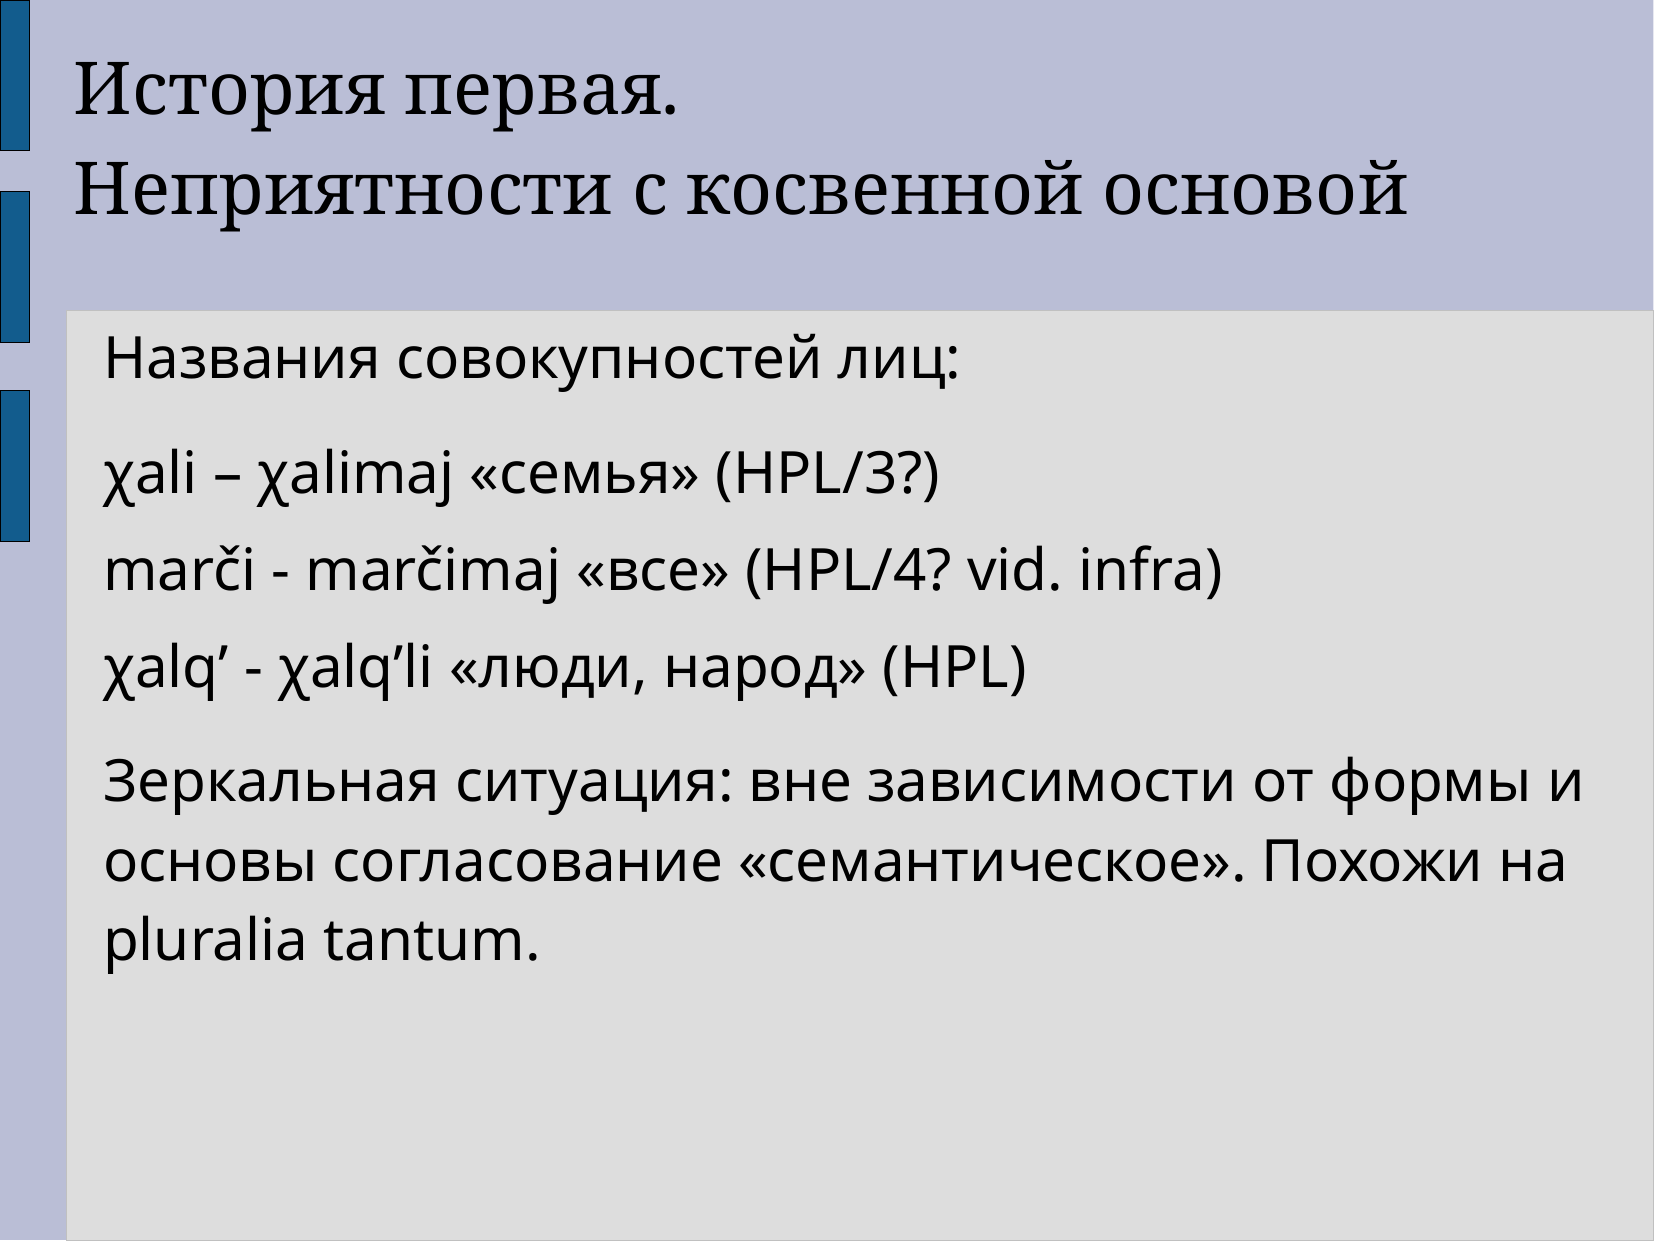

История первая.
Неприятности с косвенной основой
Названия совокупностей лиц:
χali – χalimaj «семья» (HPL/3?)
marči - marčimaj «все» (HPL/4? vid. infra)
χalqʼ - χalqʼli «люди, народ» (HPL)
Зеркальная ситуация: вне зависимости от формы и основы согласование «семантическое». Похожи на pluralia tantum.